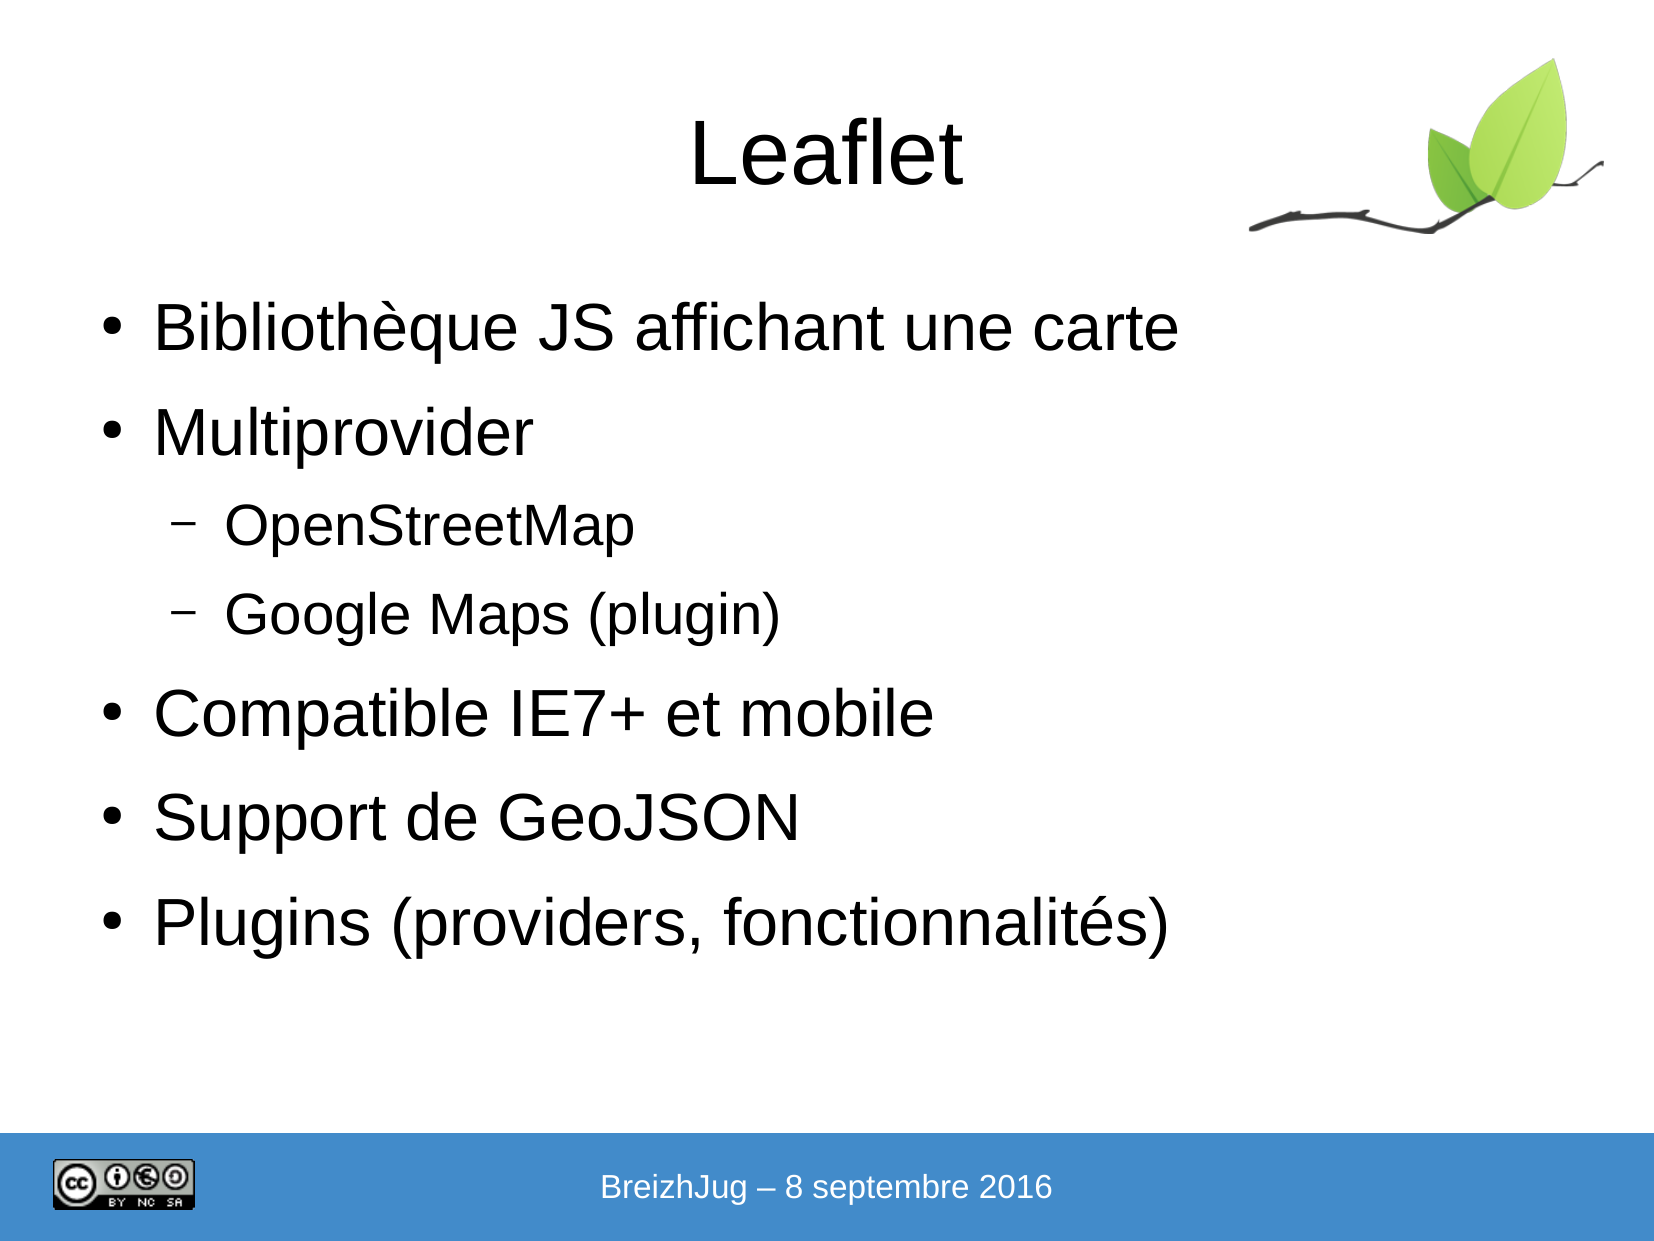

# Leaflet
Bibliothèque JS affichant une carte
Multiprovider
OpenStreetMap
Google Maps (plugin)
Compatible IE7+ et mobile
Support de GeoJSON
Plugins (providers, fonctionnalités)